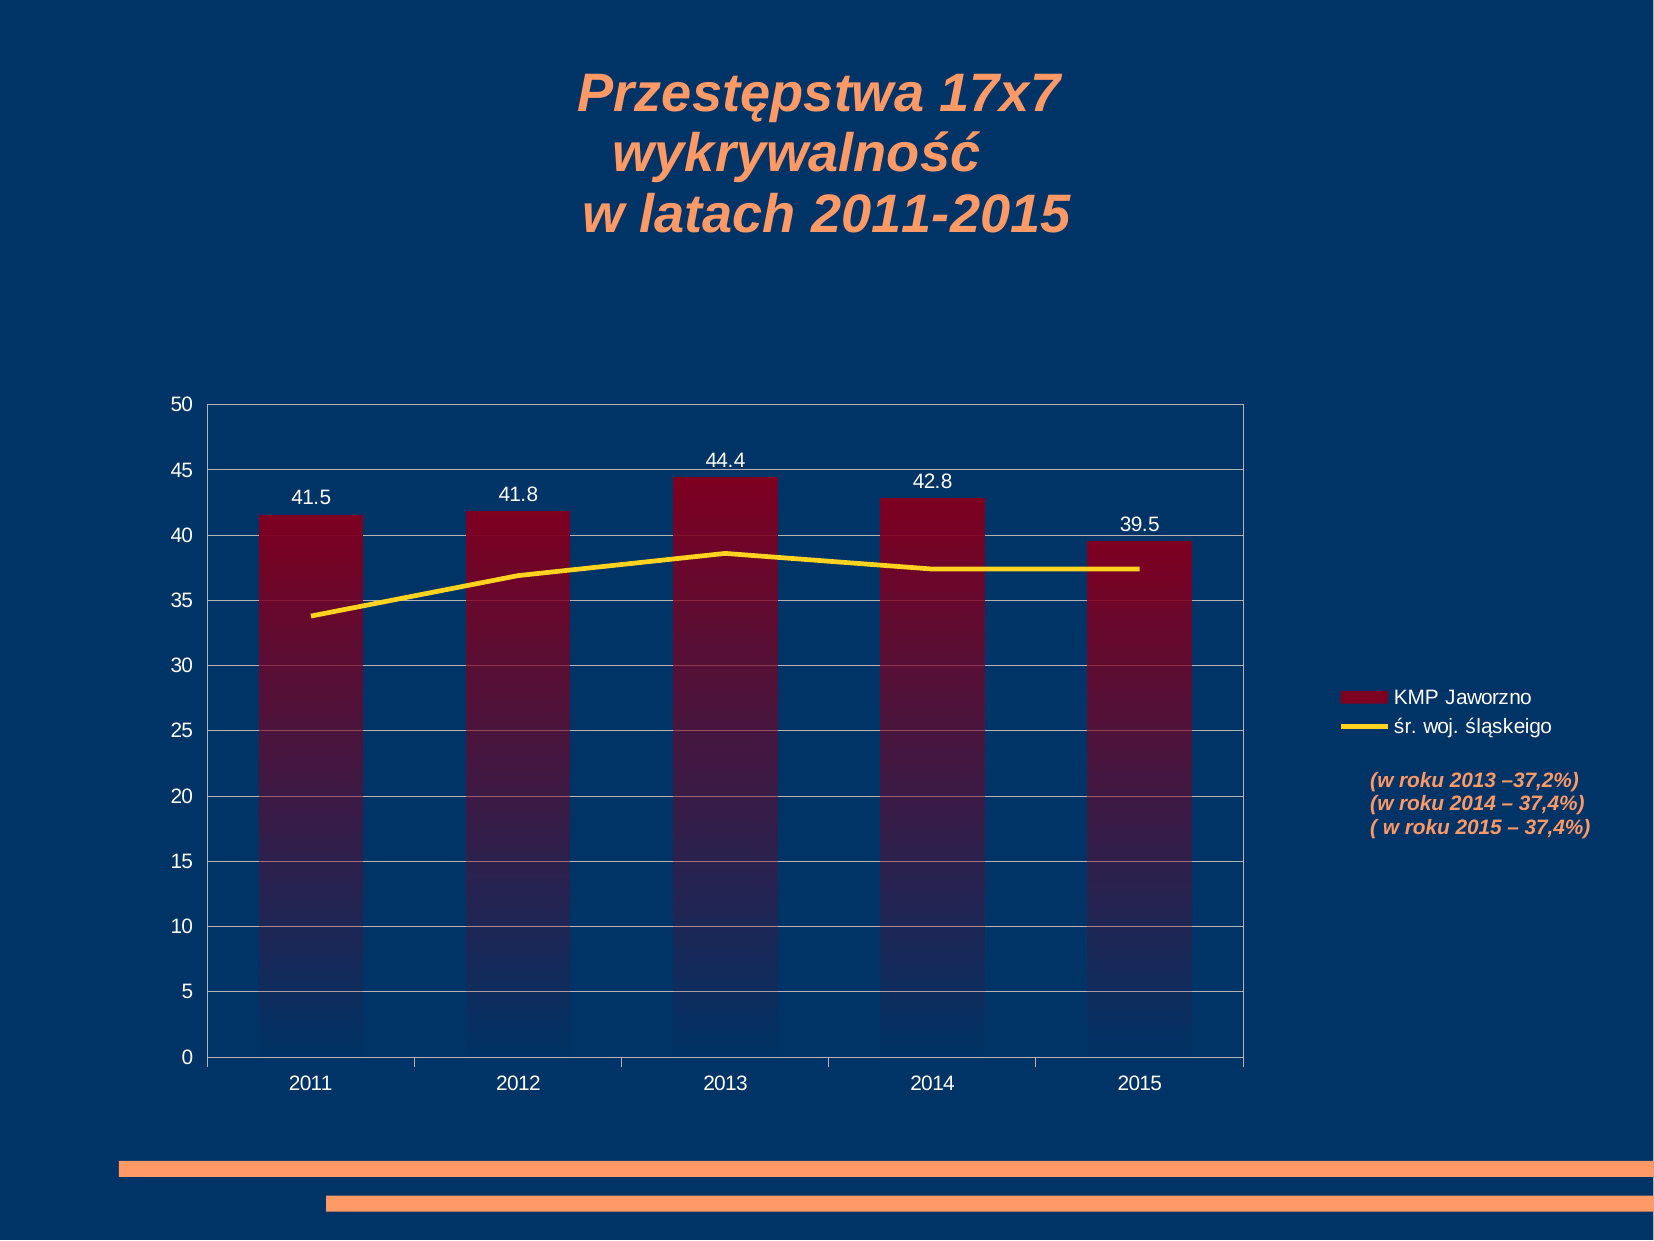

# Przestępstwa 17x7 wykrywalność w latach 2011-2015
### Chart
| Category | KMP Jaworzno | śr. woj. śląskeigo |
|---|---|---|
| 2011 | 41.5 | 33.8 |
| 2012 | 41.8 | 36.9 |
| 2013 | 44.4 | 38.6 |
| 2014 | 42.8 | 37.4 |
| 2015 | 39.5 | 37.4 |(w roku 2013 –37,2%)
(w roku 2014 – 37,4%)
( w roku 2015 – 37,4%)